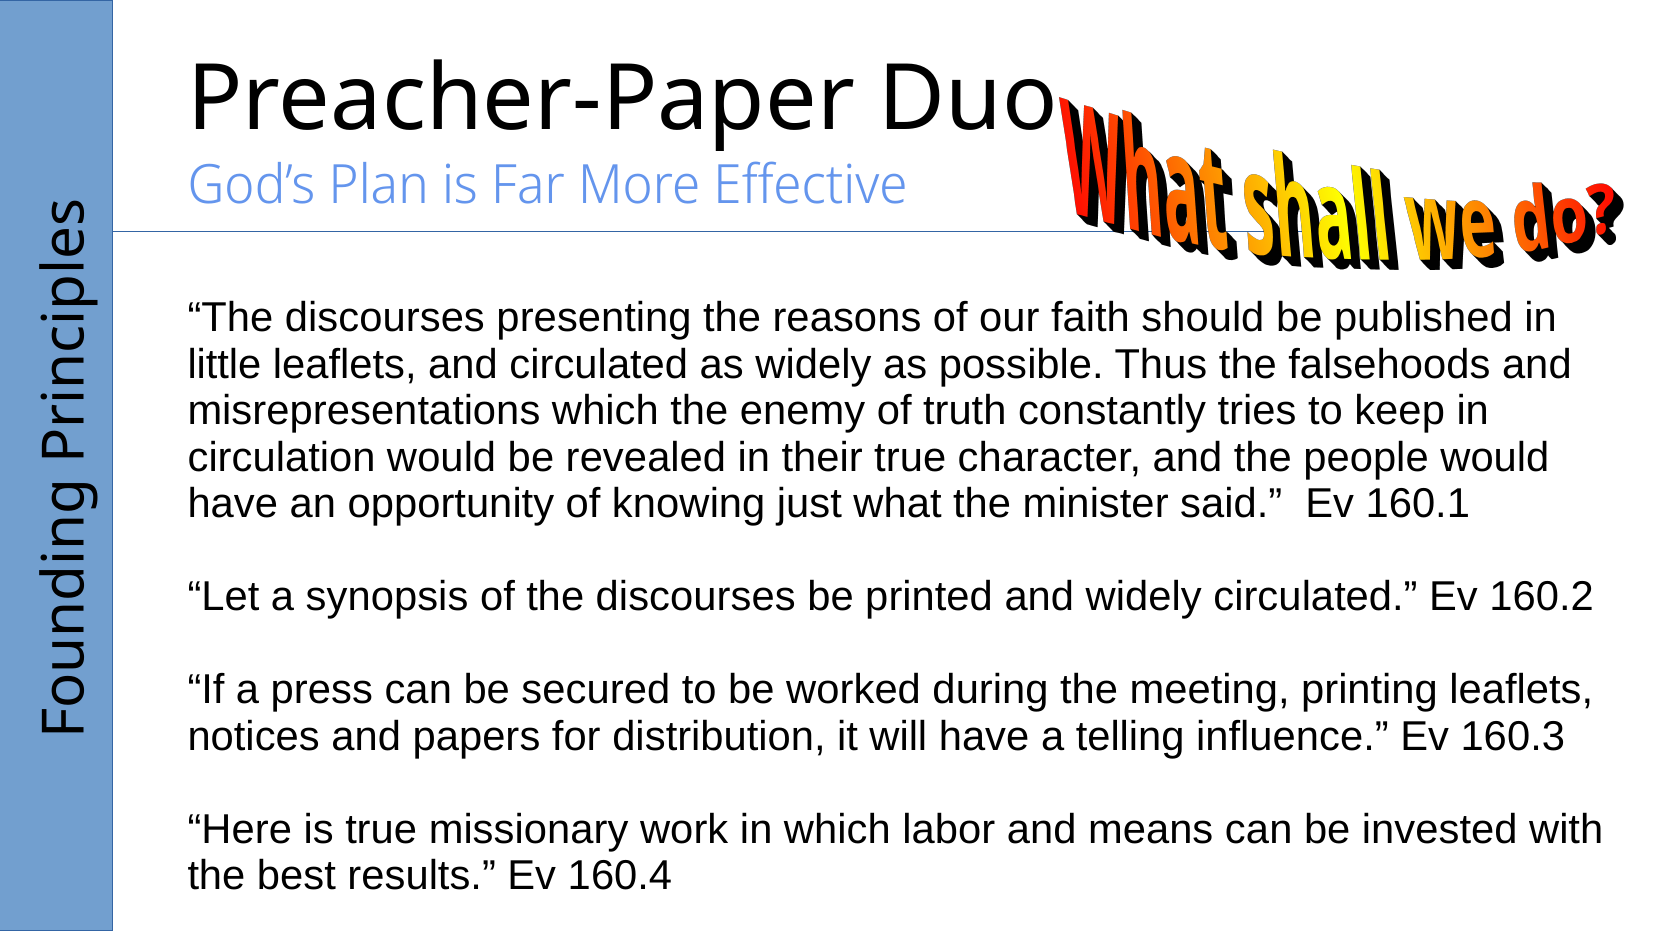

# Preacher-Paper Duo
What shall we do?
God’s Plan is Far More Effective
“The discourses presenting the reasons of our faith should be published in little leaflets, and circulated as widely as possible. Thus the falsehoods and misrepresentations which the enemy of truth constantly tries to keep in circulation would be revealed in their true character, and the people would have an opportunity of knowing just what the minister said.” Ev 160.1
“Let a synopsis of the discourses be printed and widely circulated.” Ev 160.2
“If a press can be secured to be worked during the meeting, printing leaflets, notices and papers for distribution, it will have a telling influence.” Ev 160.3
“Here is true missionary work in which labor and means can be invested with the best results.” Ev 160.4
Founding Principles